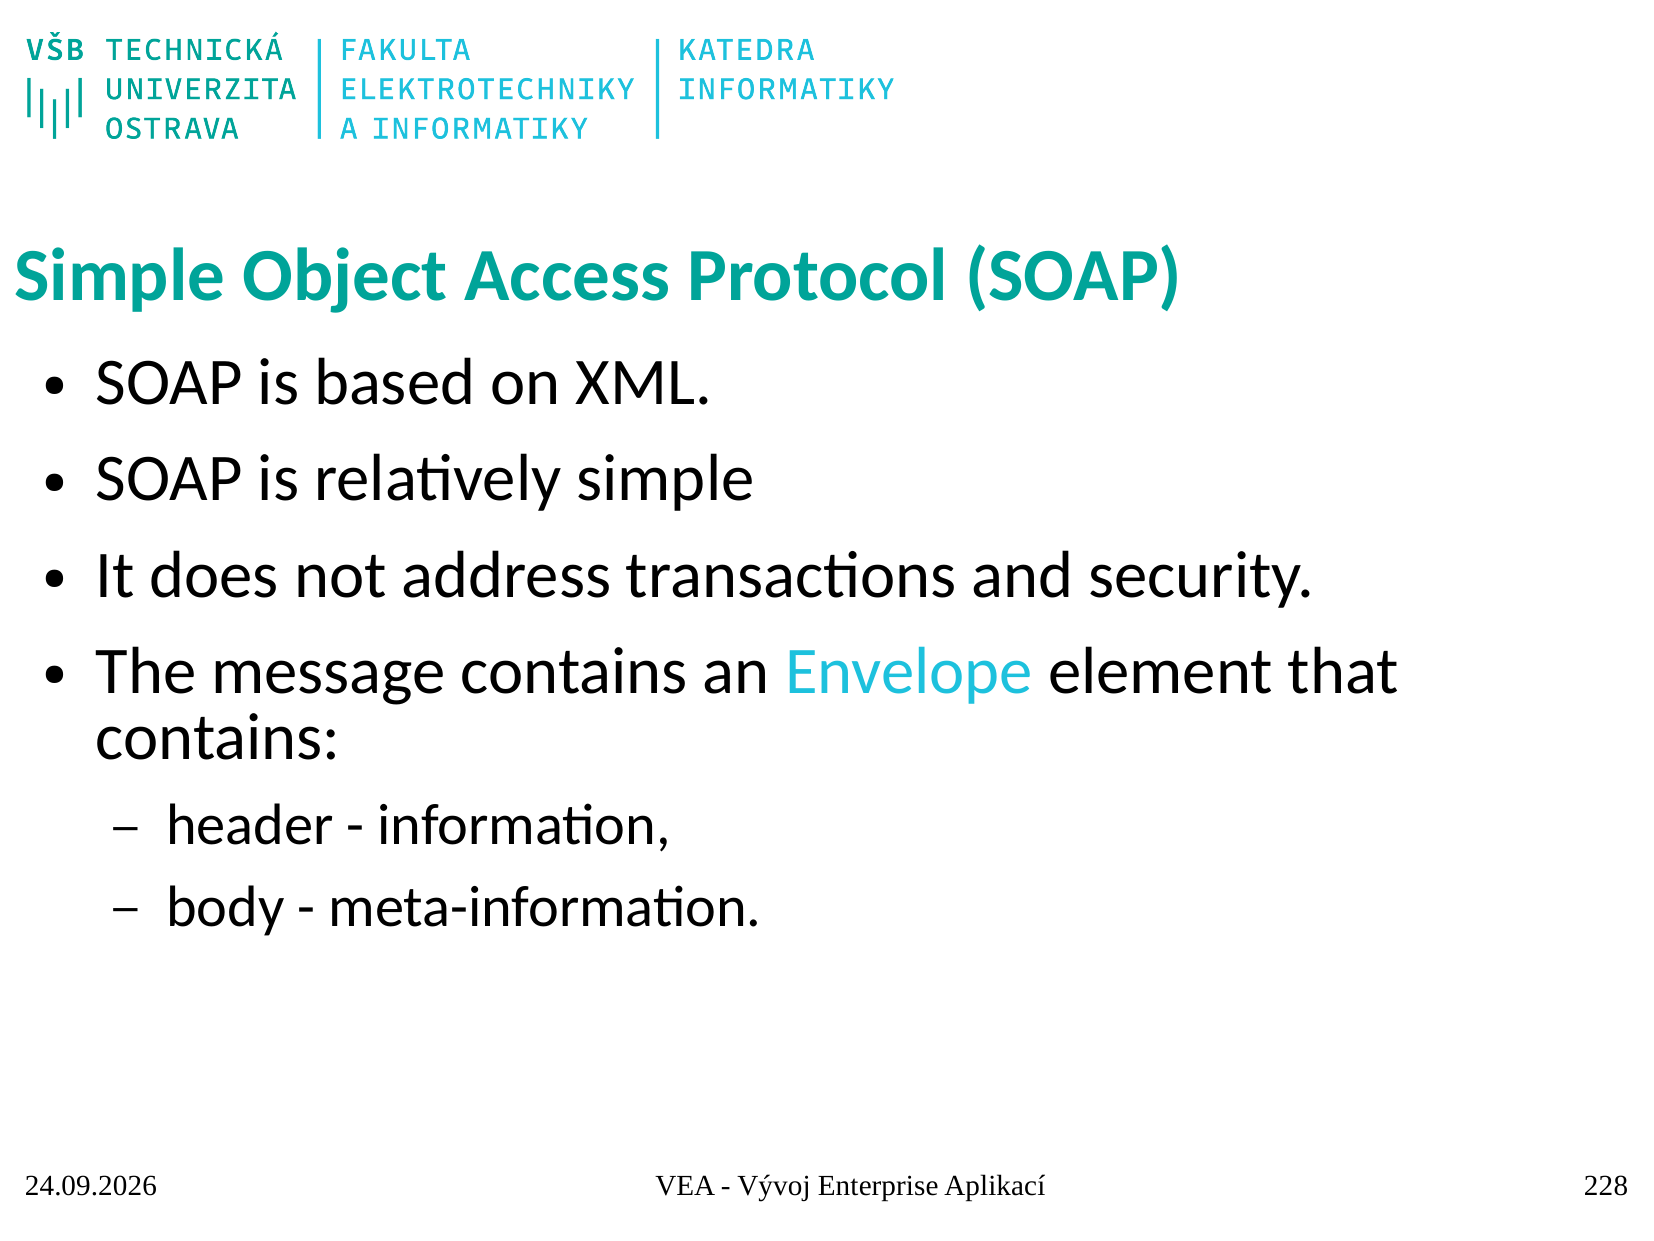

Simple Object Access Protocol (SOAP)
# SOAP is based on XML.
SOAP is relatively simple
It does not address transactions and security.
The message contains an Envelope element that contains:
header - information,
body - meta-information.
VEA - Vývoj Enterprise Aplikací
228